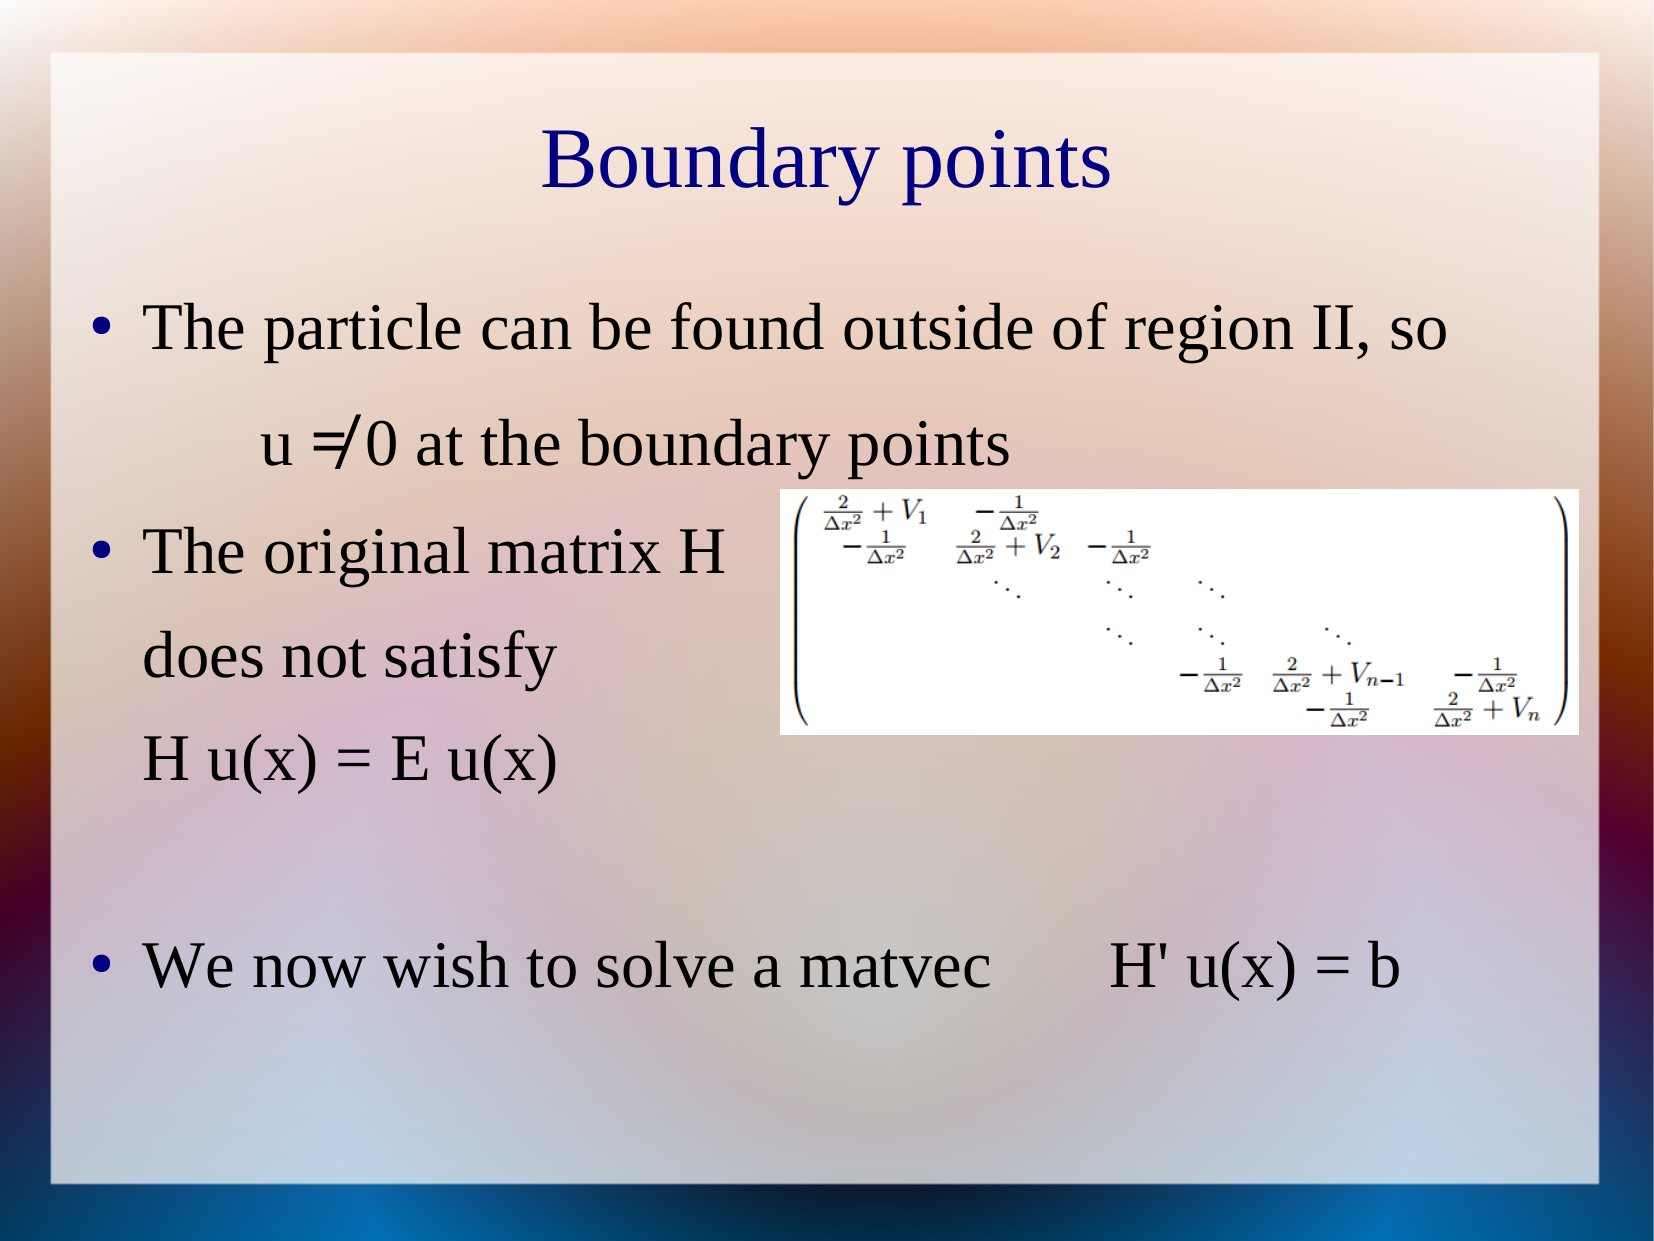

# Boundary points
The particle can be found outside of region II, so
 u ≠ 0 at the boundary points
The original matrix H
does not satisfy
H u(x) = E u(x)
We now wish to solve a matvec H' u(x) = b